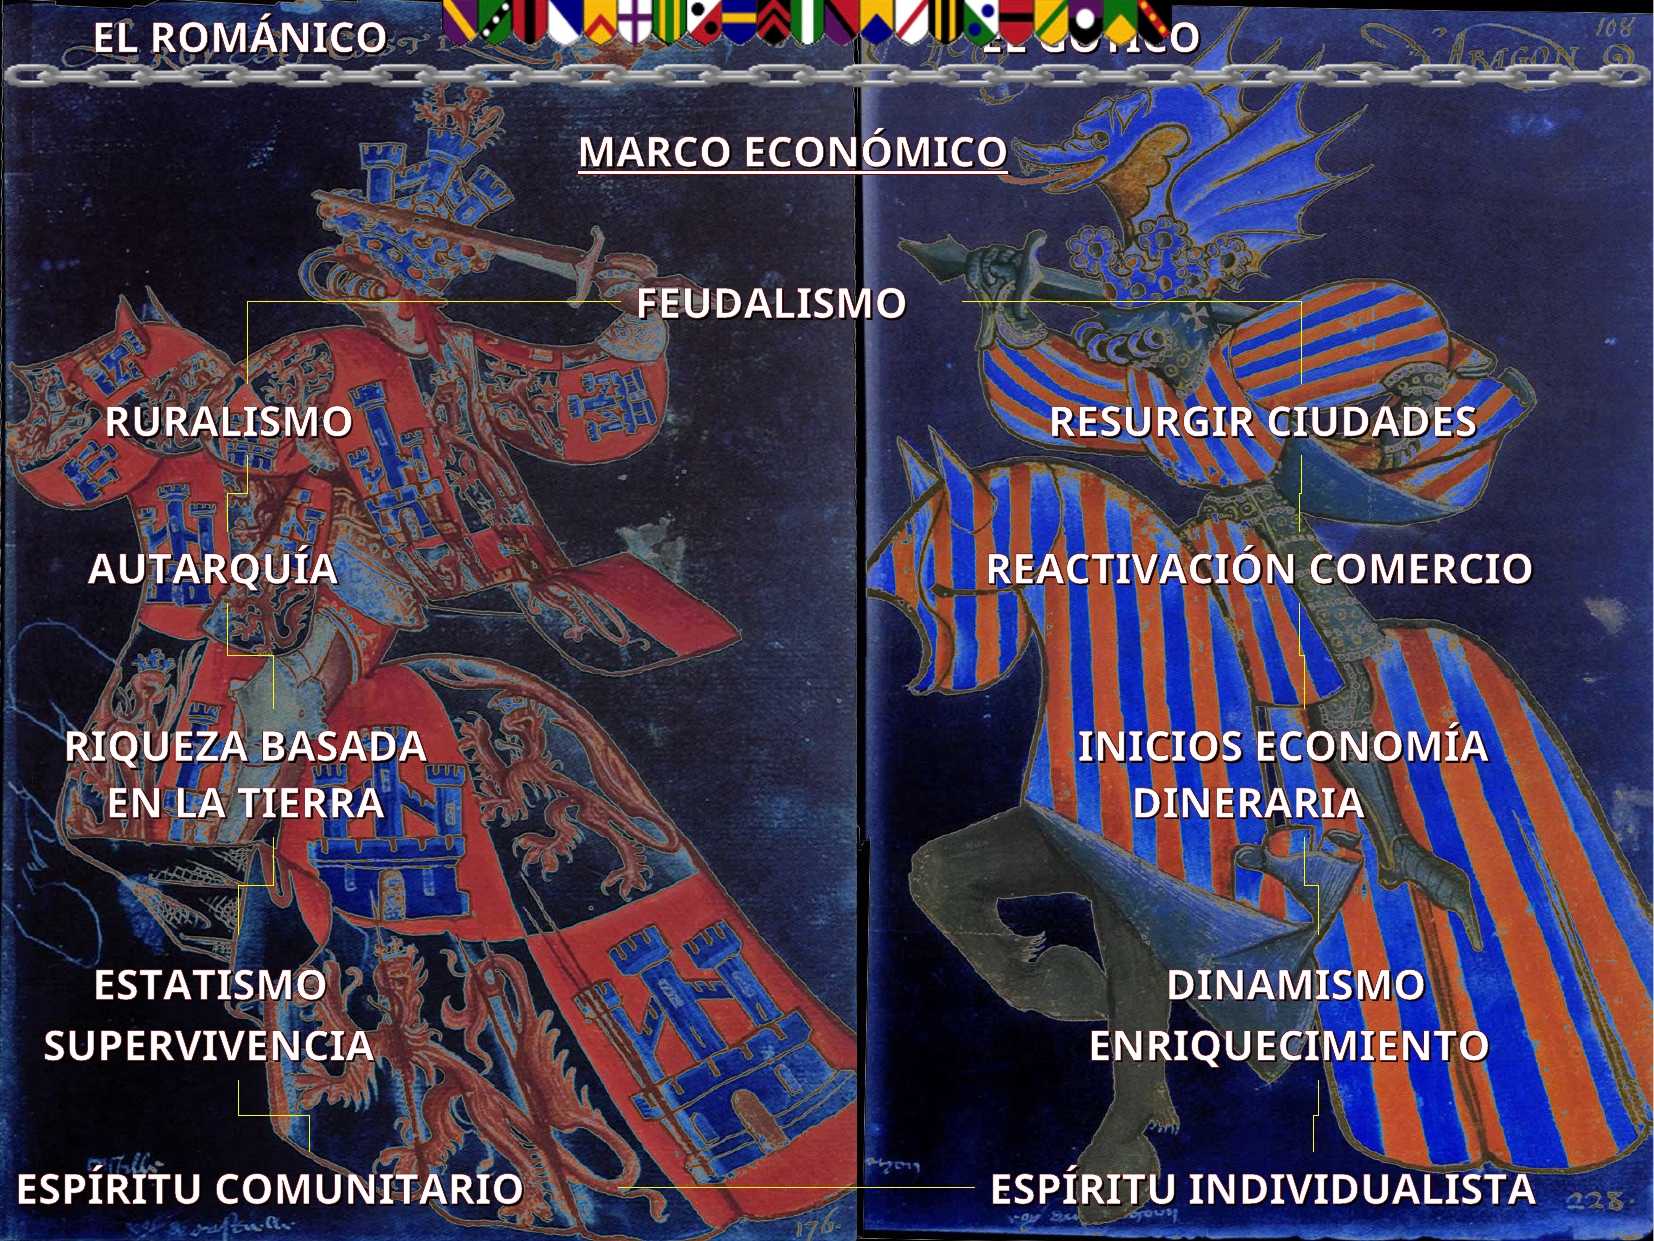

EL ROMÁNICO EL GÓTICO
MARCO ECONÓMICO
FEUDALISMO
RURALISMO
RESURGIR CIUDADES
AUTARQUÍA
REACTIVACIÓN COMERCIO
RIQUEZA BASADA
EN LA TIERRA
INICIOS ECONOMÍA
 DINERARIA
 ESTATISMO
SUPERVIVENCIA
 DINAMISMO
ENRIQUECIMIENTO
ESPÍRITU COMUNITARIO
ESPÍRITU INDIVIDUALISTA